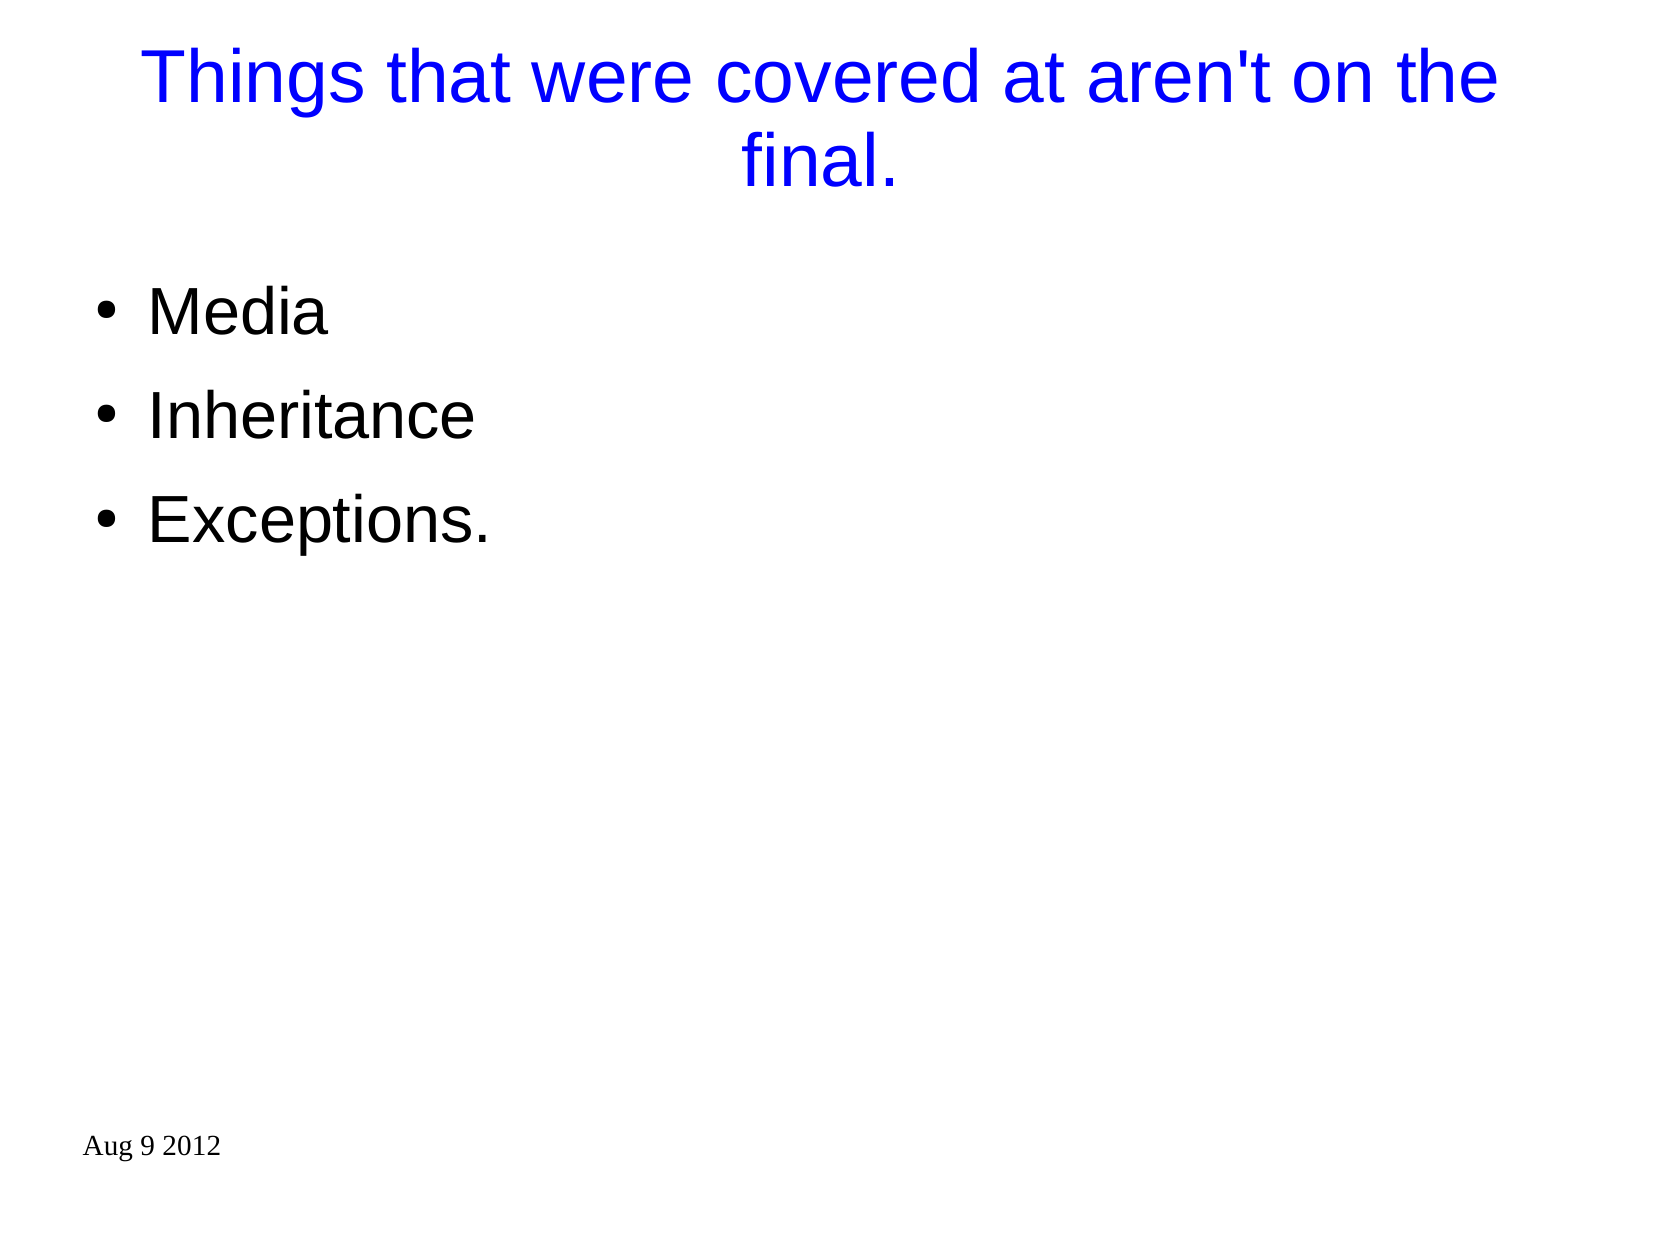

# Things that were covered at aren't on the final.
Media
Inheritance
Exceptions.
Aug 9 2012